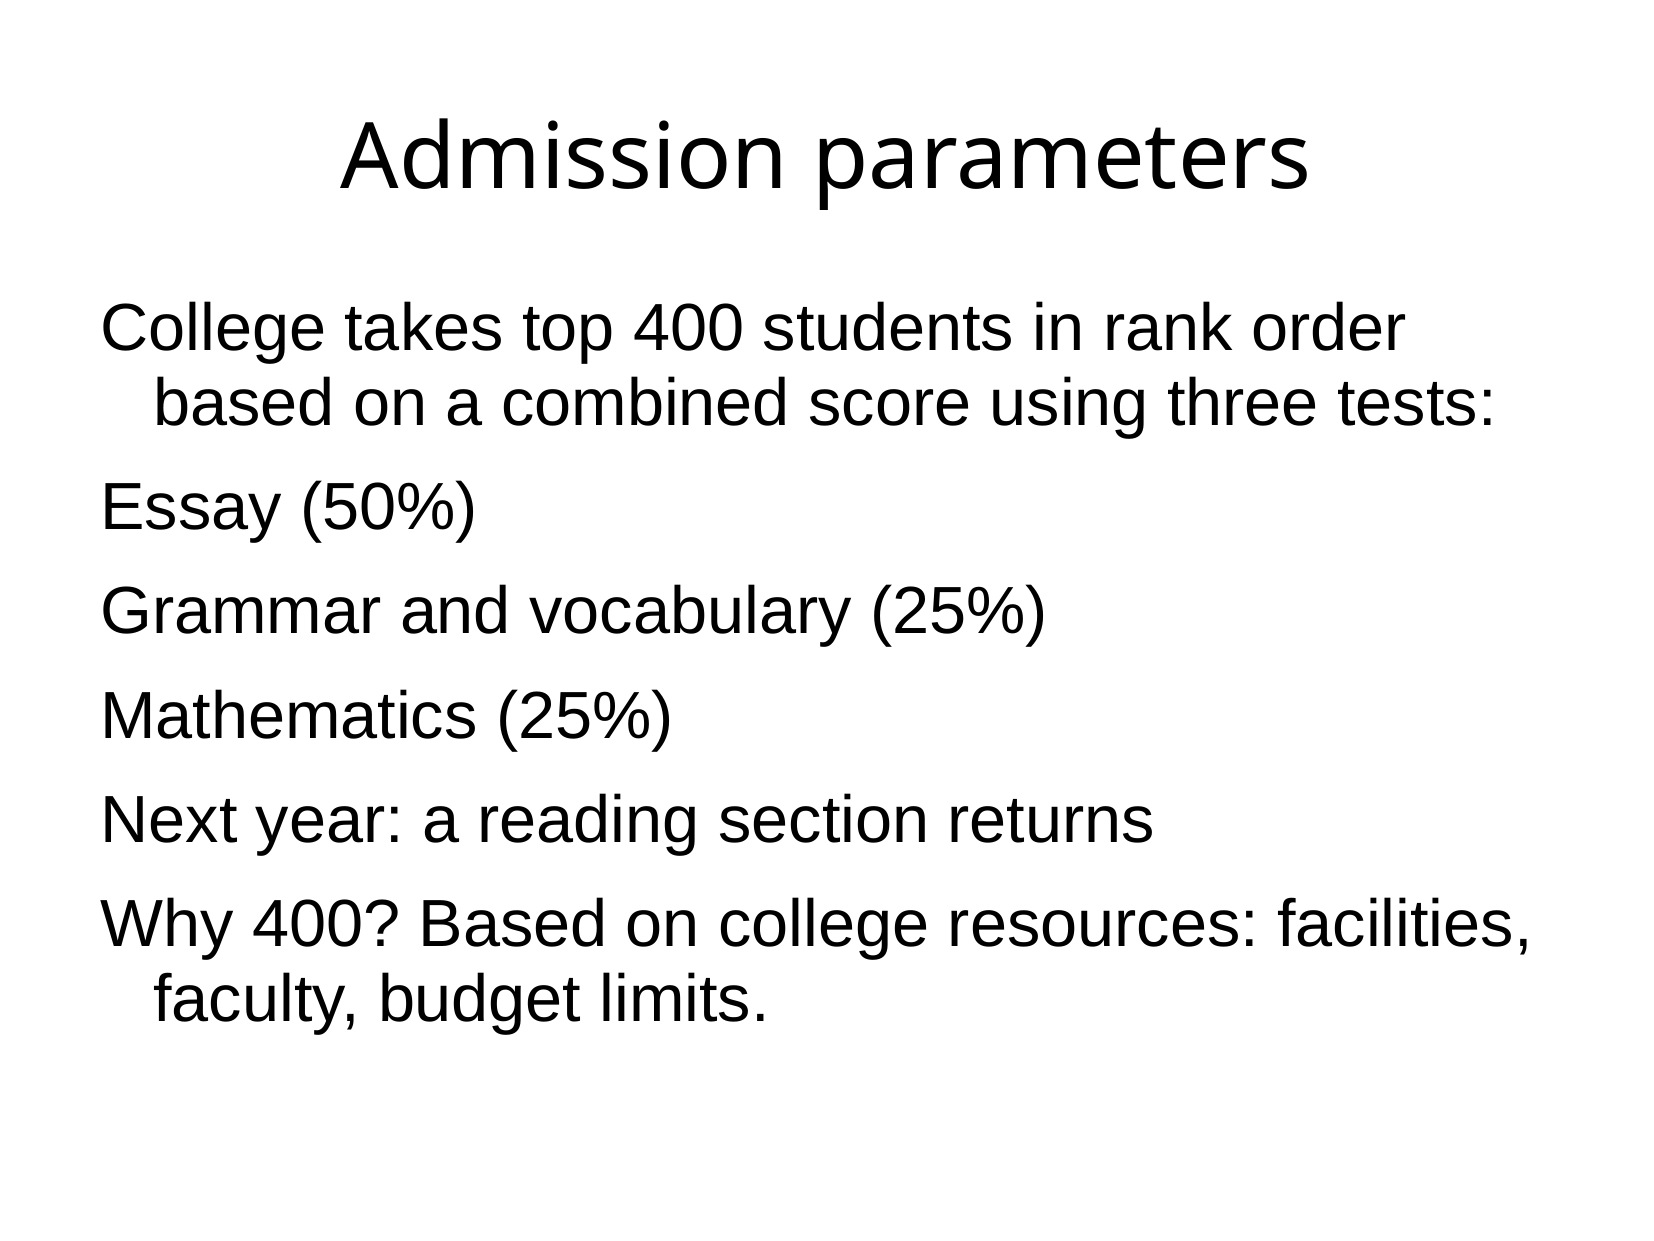

# Admission parameters
College takes top 400 students in rank order based on a combined score using three tests:
Essay (50%)
Grammar and vocabulary (25%)
Mathematics (25%)
Next year: a reading section returns
Why 400? Based on college resources: facilities, faculty, budget limits.